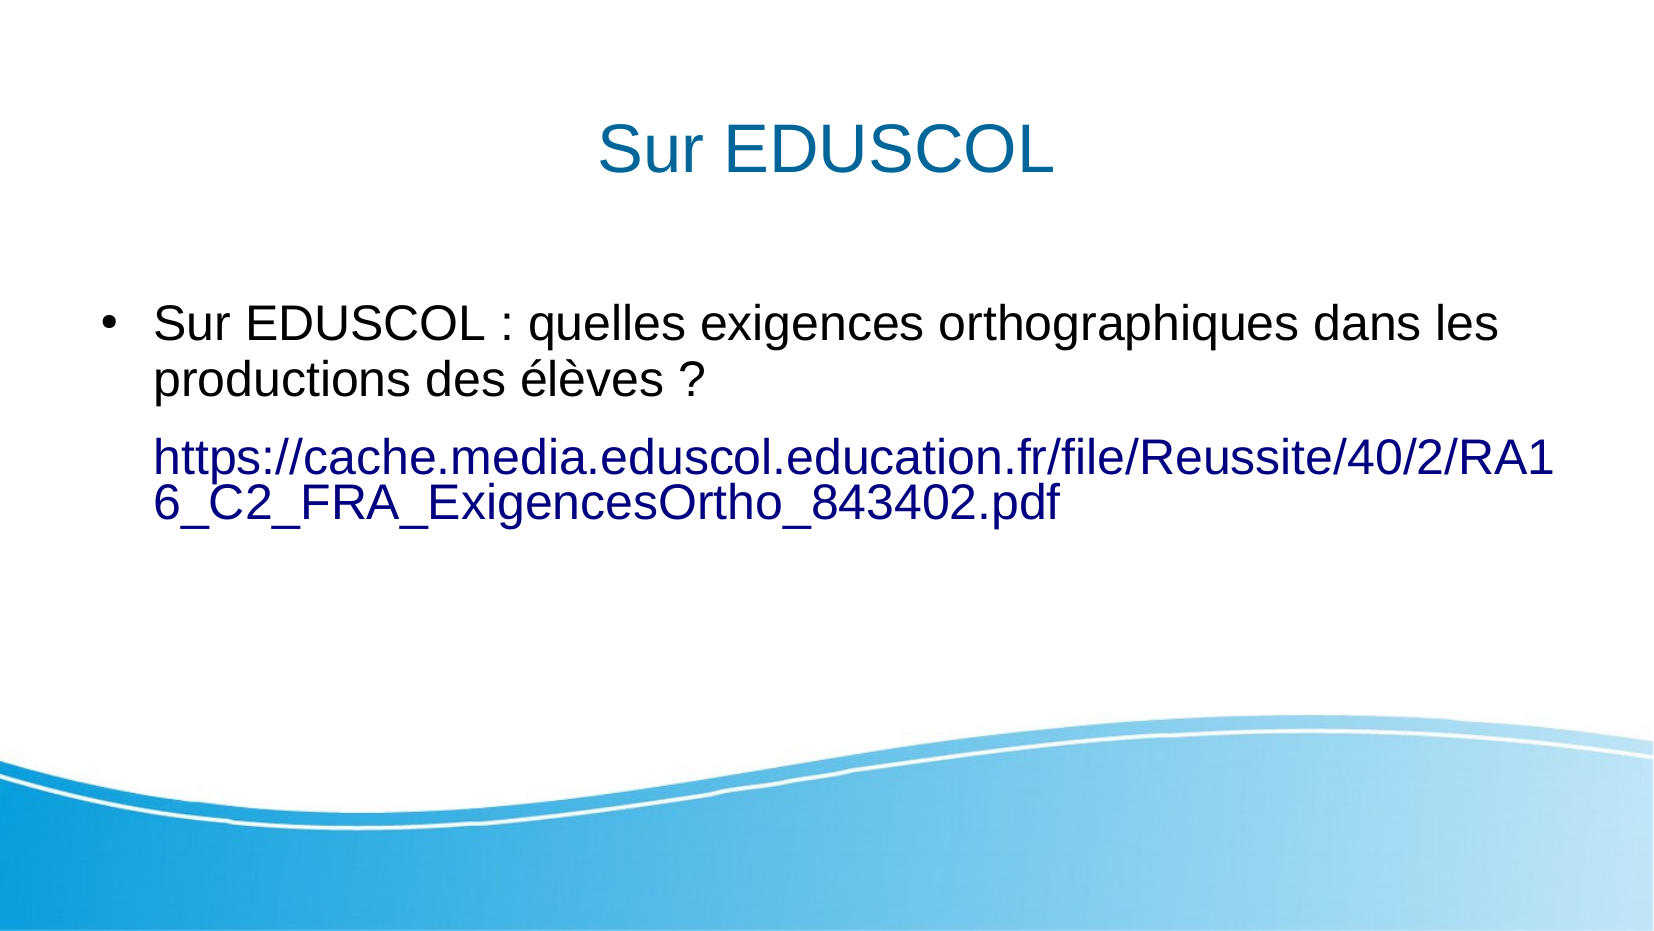

# Sur EDUSCOL
Sur EDUSCOL : quelles exigences orthographiques dans les productions des élèves ?
https://cache.media.eduscol.education.fr/file/Reussite/40/2/RA16_C2_FRA_ExigencesOrtho_843402.pdf